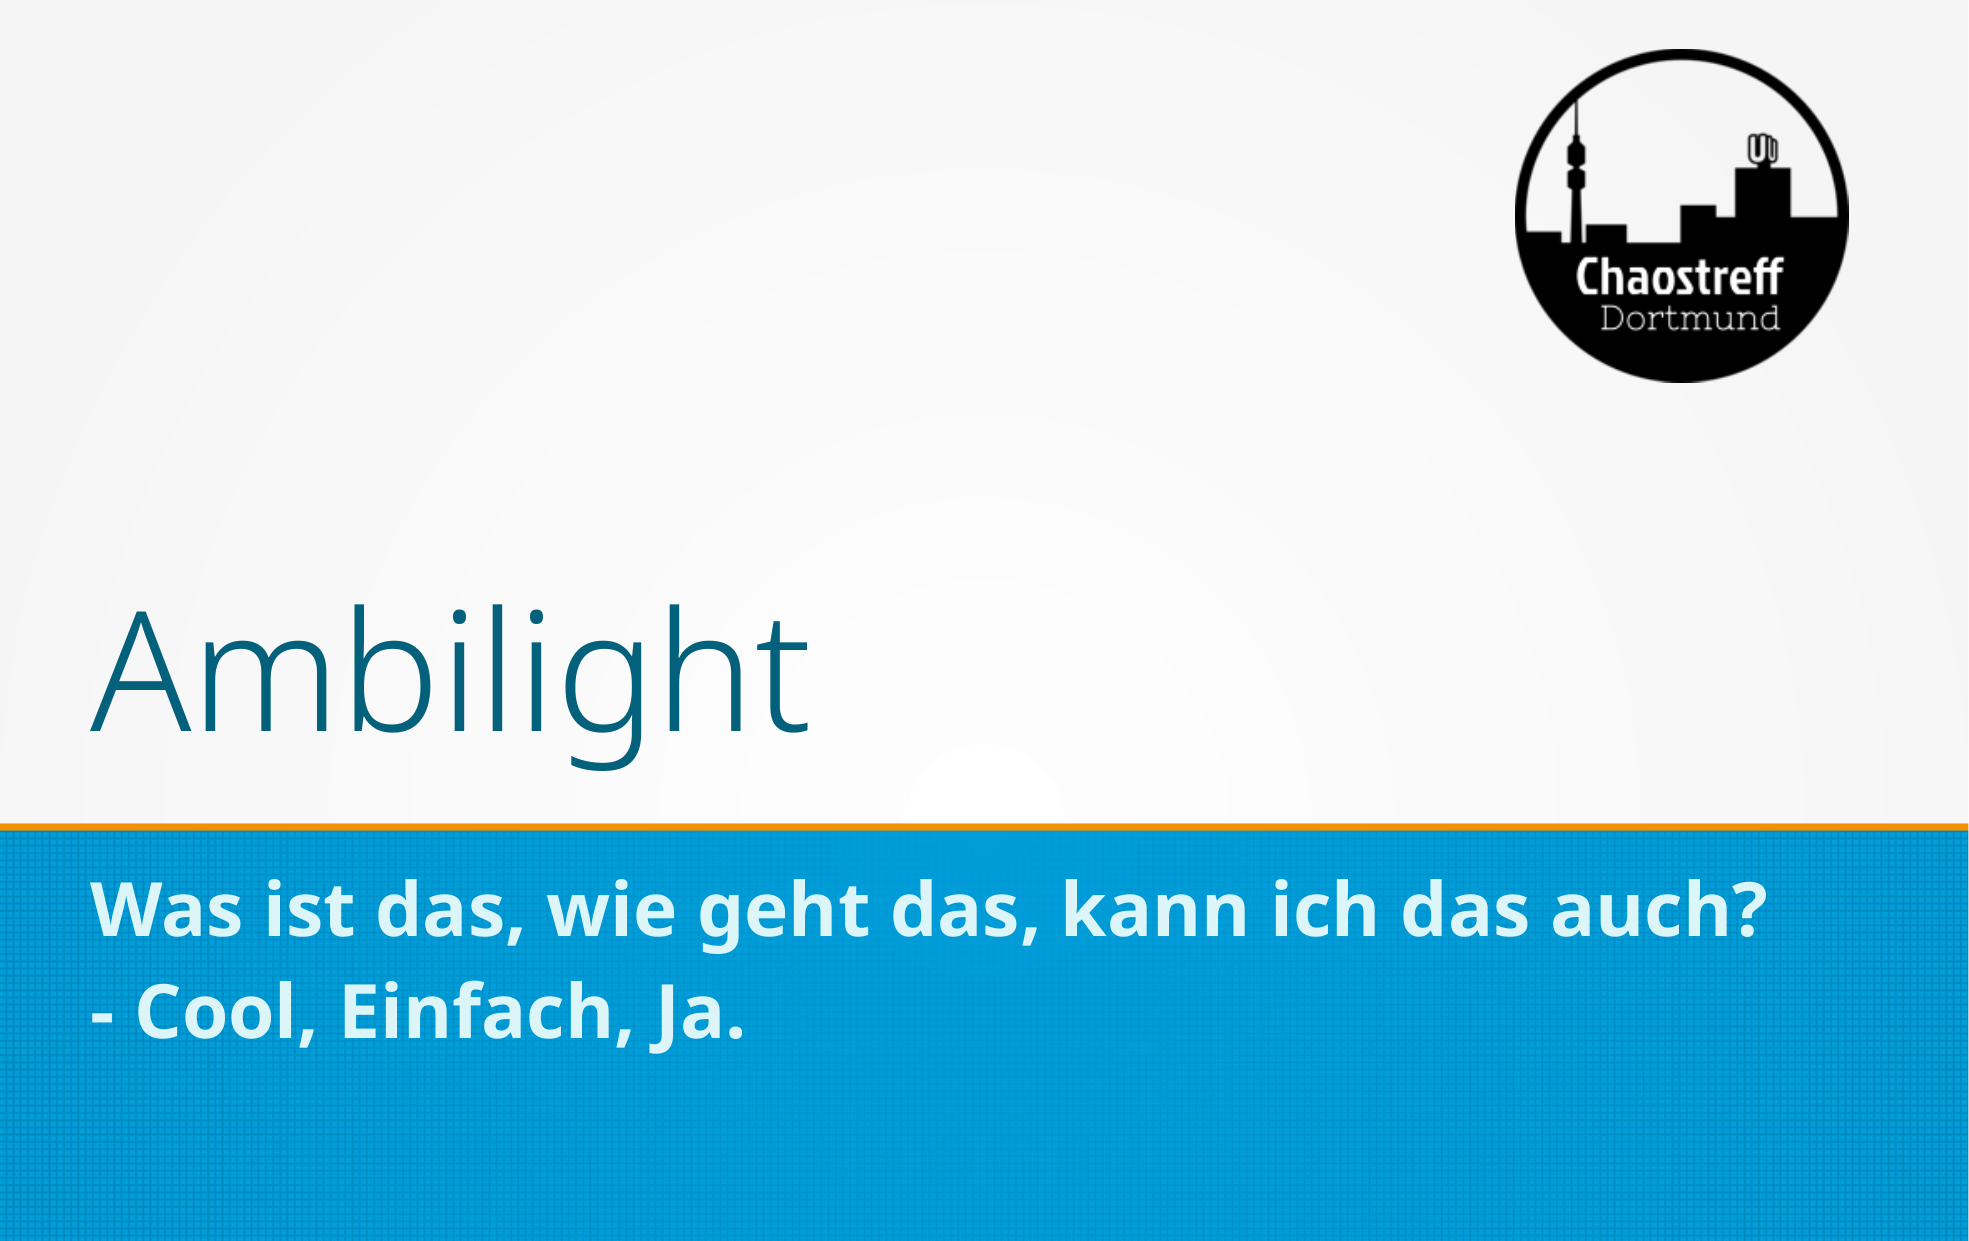

# Ambilight
Was ist das, wie geht das, kann ich das auch?
- Cool, Einfach, Ja.